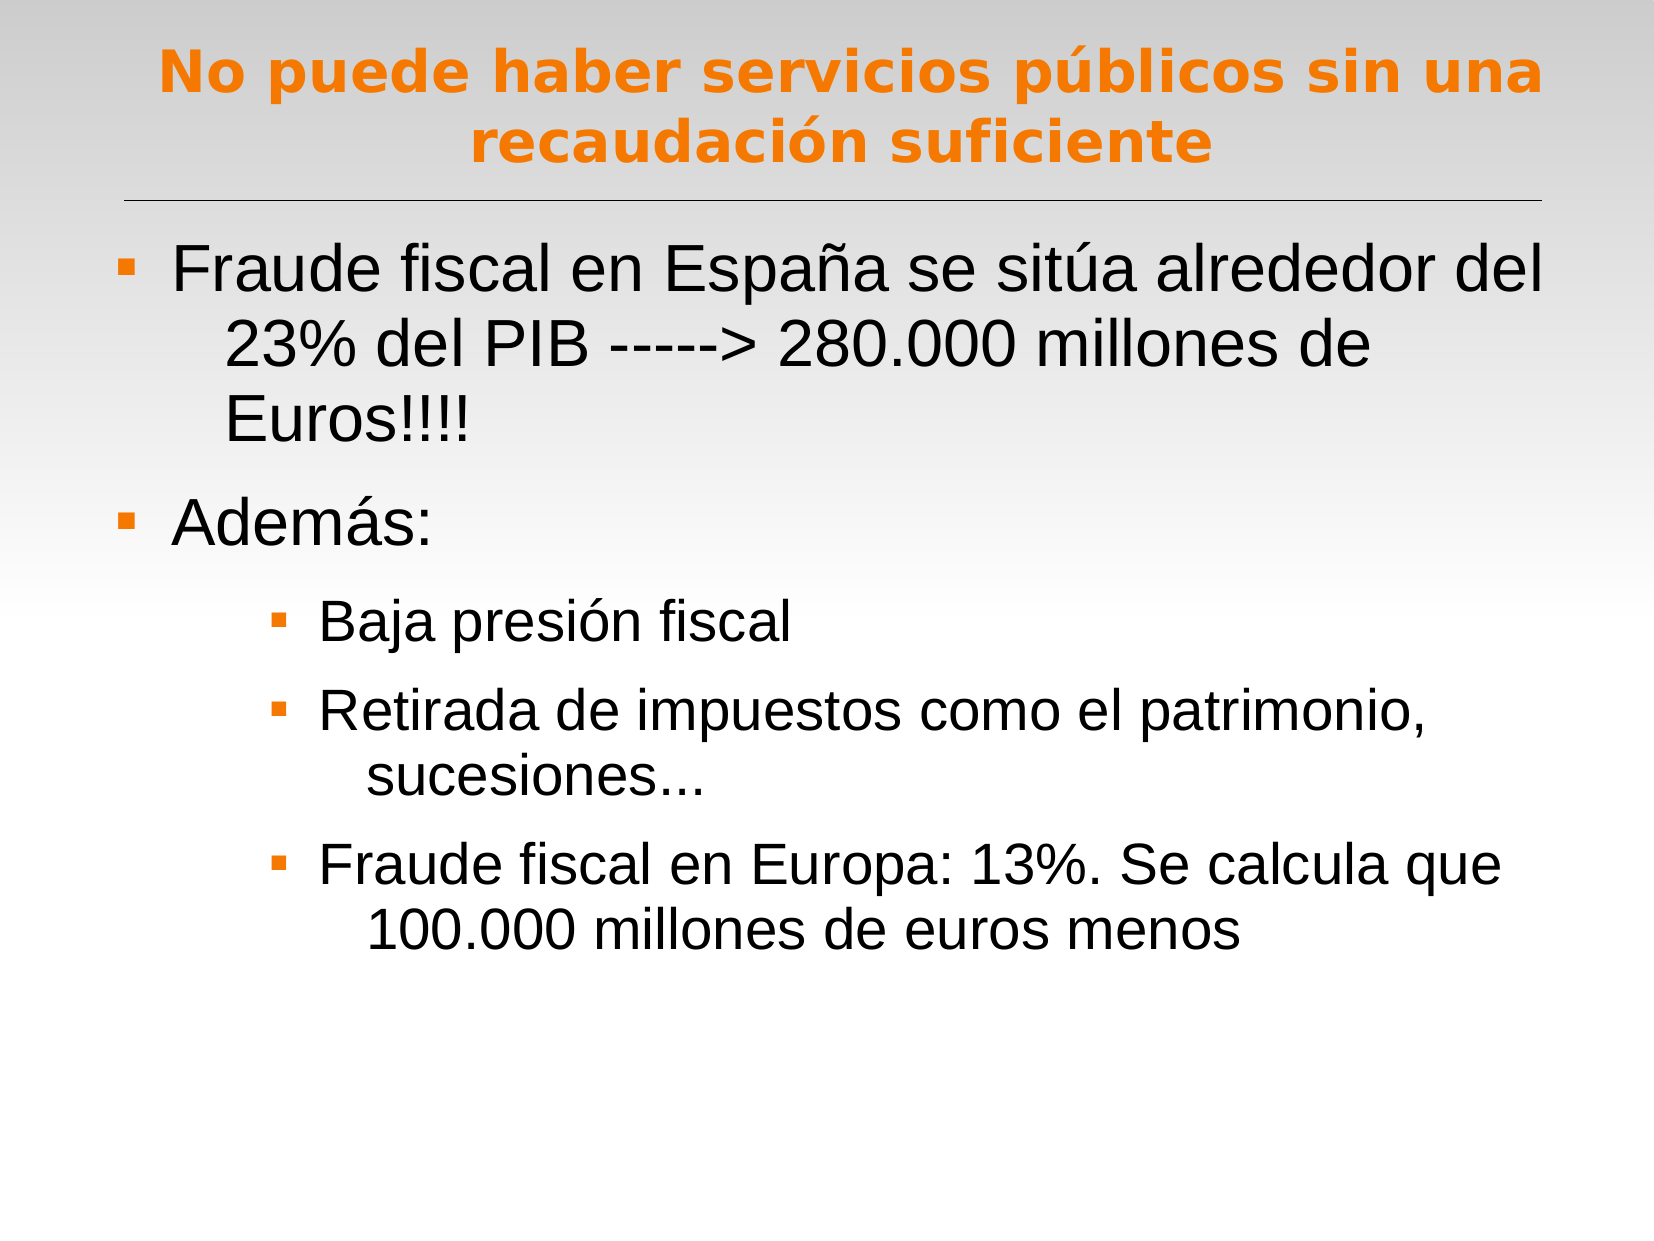

# No puede haber servicios públicos sin una recaudación suficiente
Fraude fiscal en España se sitúa alrededor del 23% del PIB -----> 280.000 millones de Euros!!!!
Además:
Baja presión fiscal
Retirada de impuestos como el patrimonio, sucesiones...
Fraude fiscal en Europa: 13%. Se calcula que 100.000 millones de euros menos